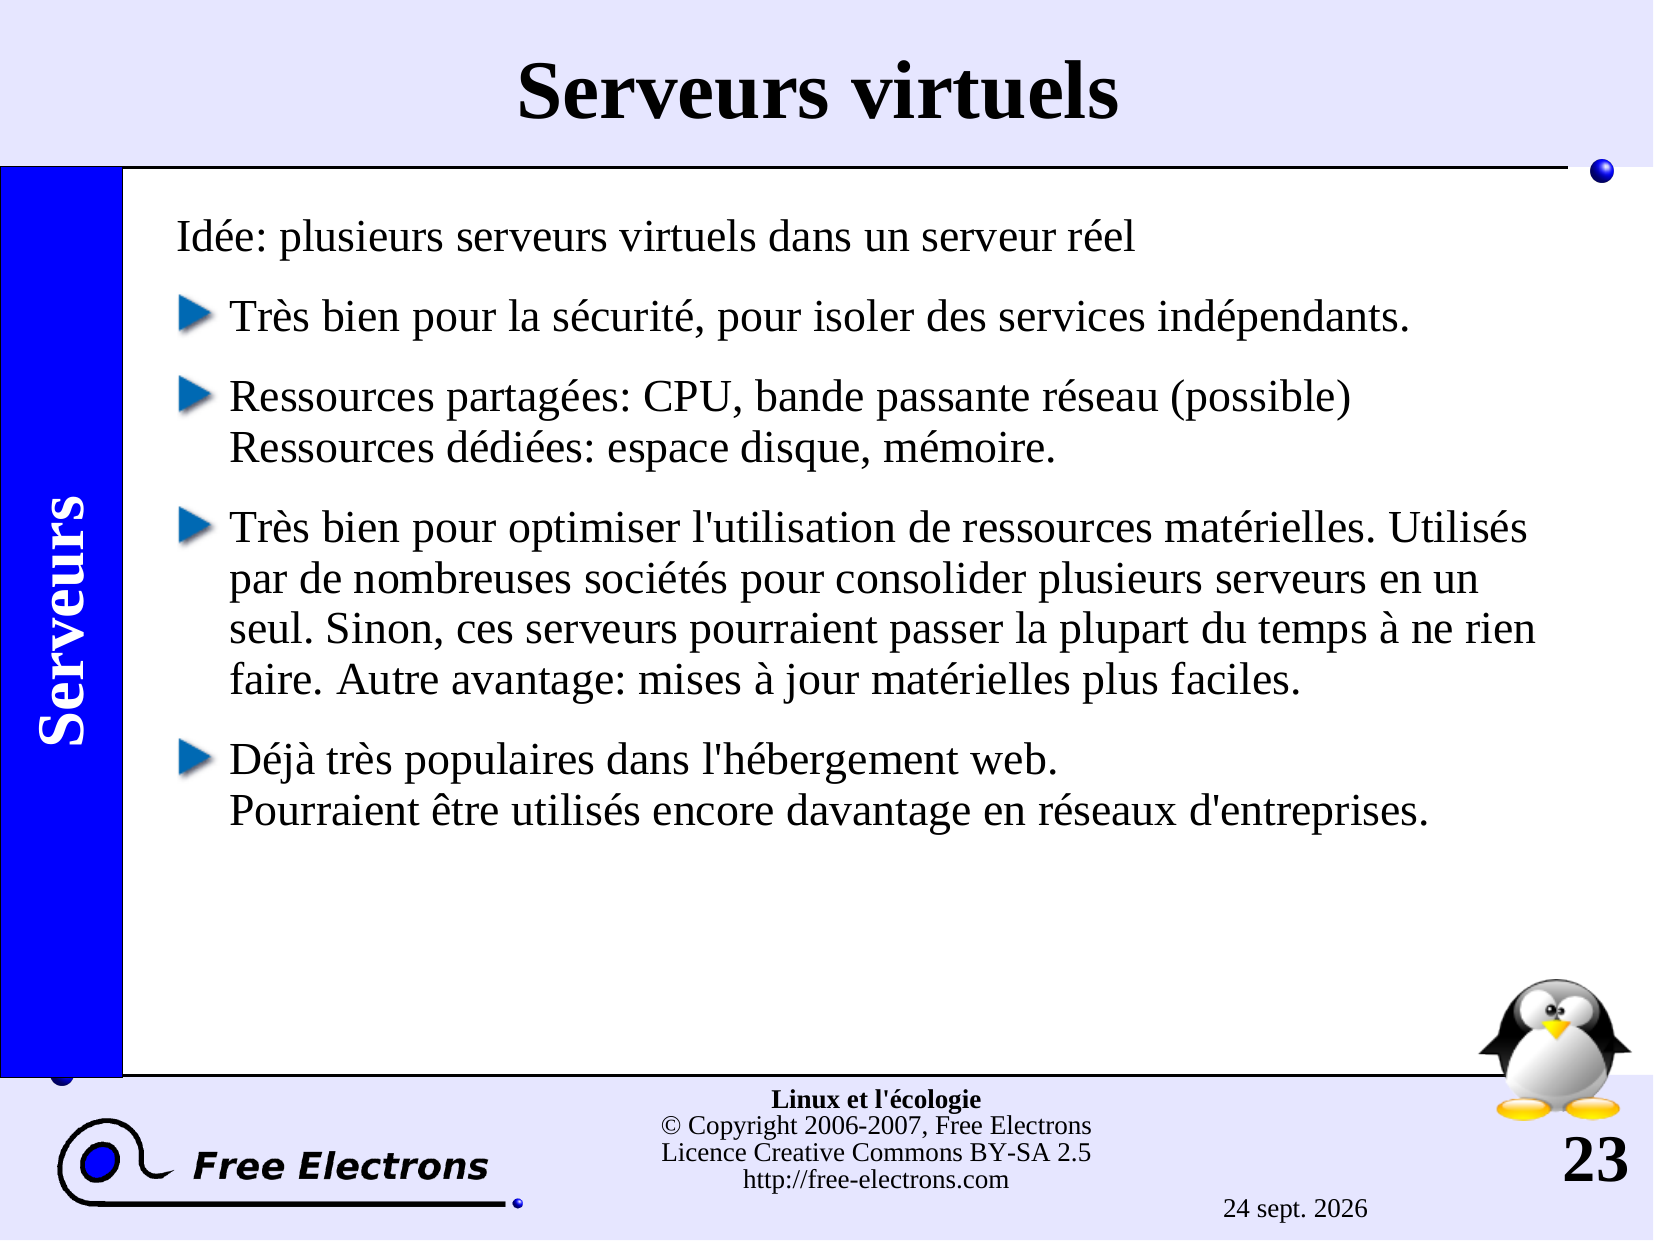

# Serveurs virtuels
Idée: plusieurs serveurs virtuels dans un serveur réel
Très bien pour la sécurité, pour isoler des services indépendants.
Ressources partagées: CPU, bande passante réseau (possible)
Ressources dédiées: espace disque, mémoire.
Très bien pour optimiser l'utilisation de ressources matérielles. Utilisés par de nombreuses sociétés pour consolider plusieurs serveurs en un seul. Sinon, ces serveurs pourraient passer la plupart du temps à ne rien faire. Autre avantage: mises à jour matérielles plus faciles.
Déjà très populaires dans l'hébergement web.
Pourraient être utilisés encore davantage en réseaux d'entreprises.
Serveurs